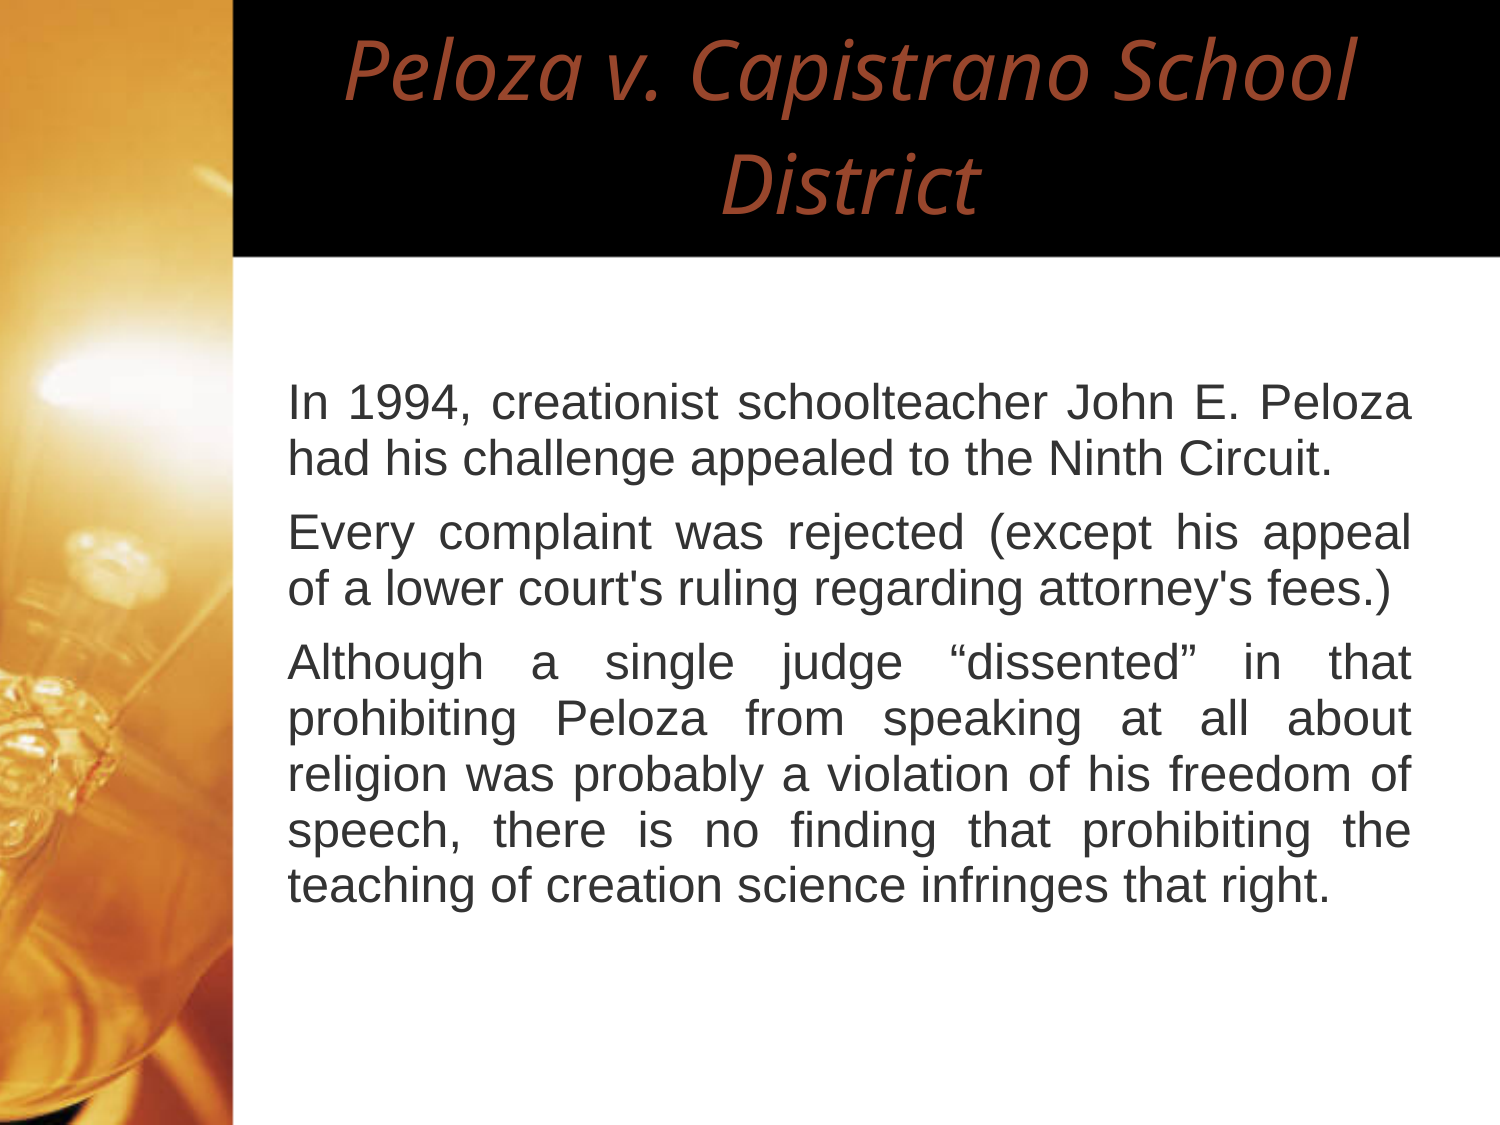

# Peloza v. Capistrano School District
In 1994, creationist schoolteacher John E. Peloza had his challenge appealed to the Ninth Circuit.
Every complaint was rejected (except his appeal of a lower court's ruling regarding attorney's fees.)
Although a single judge “dissented” in that prohibiting Peloza from speaking at all about religion was probably a violation of his freedom of speech, there is no finding that prohibiting the teaching of creation science infringes that right.